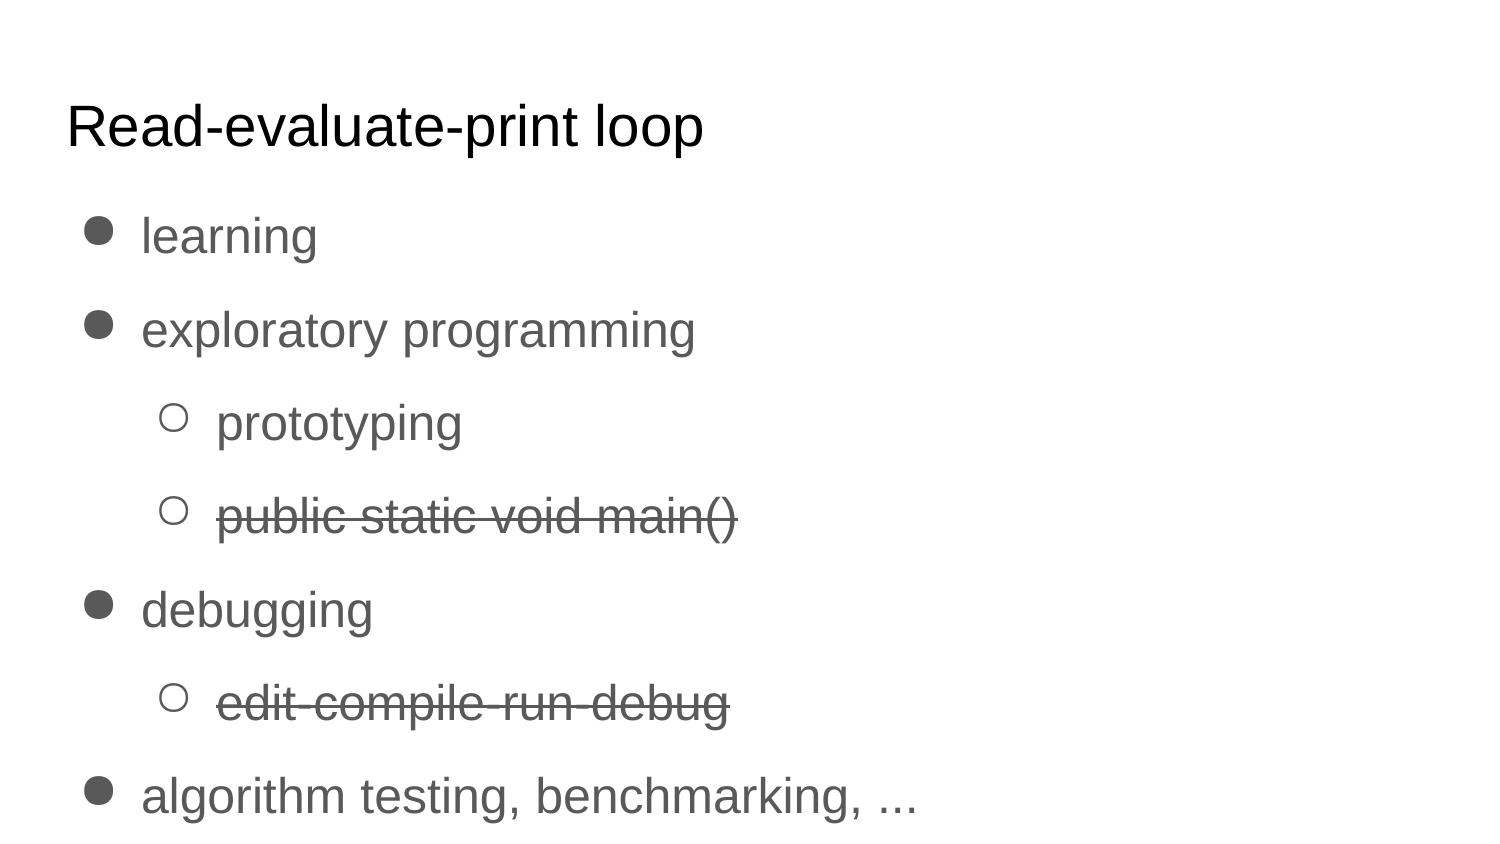

# Read-evaluate-print loop
learning
exploratory programming
prototyping
public static void main()
debugging
edit-compile-run-debug
algorithm testing, benchmarking, ...